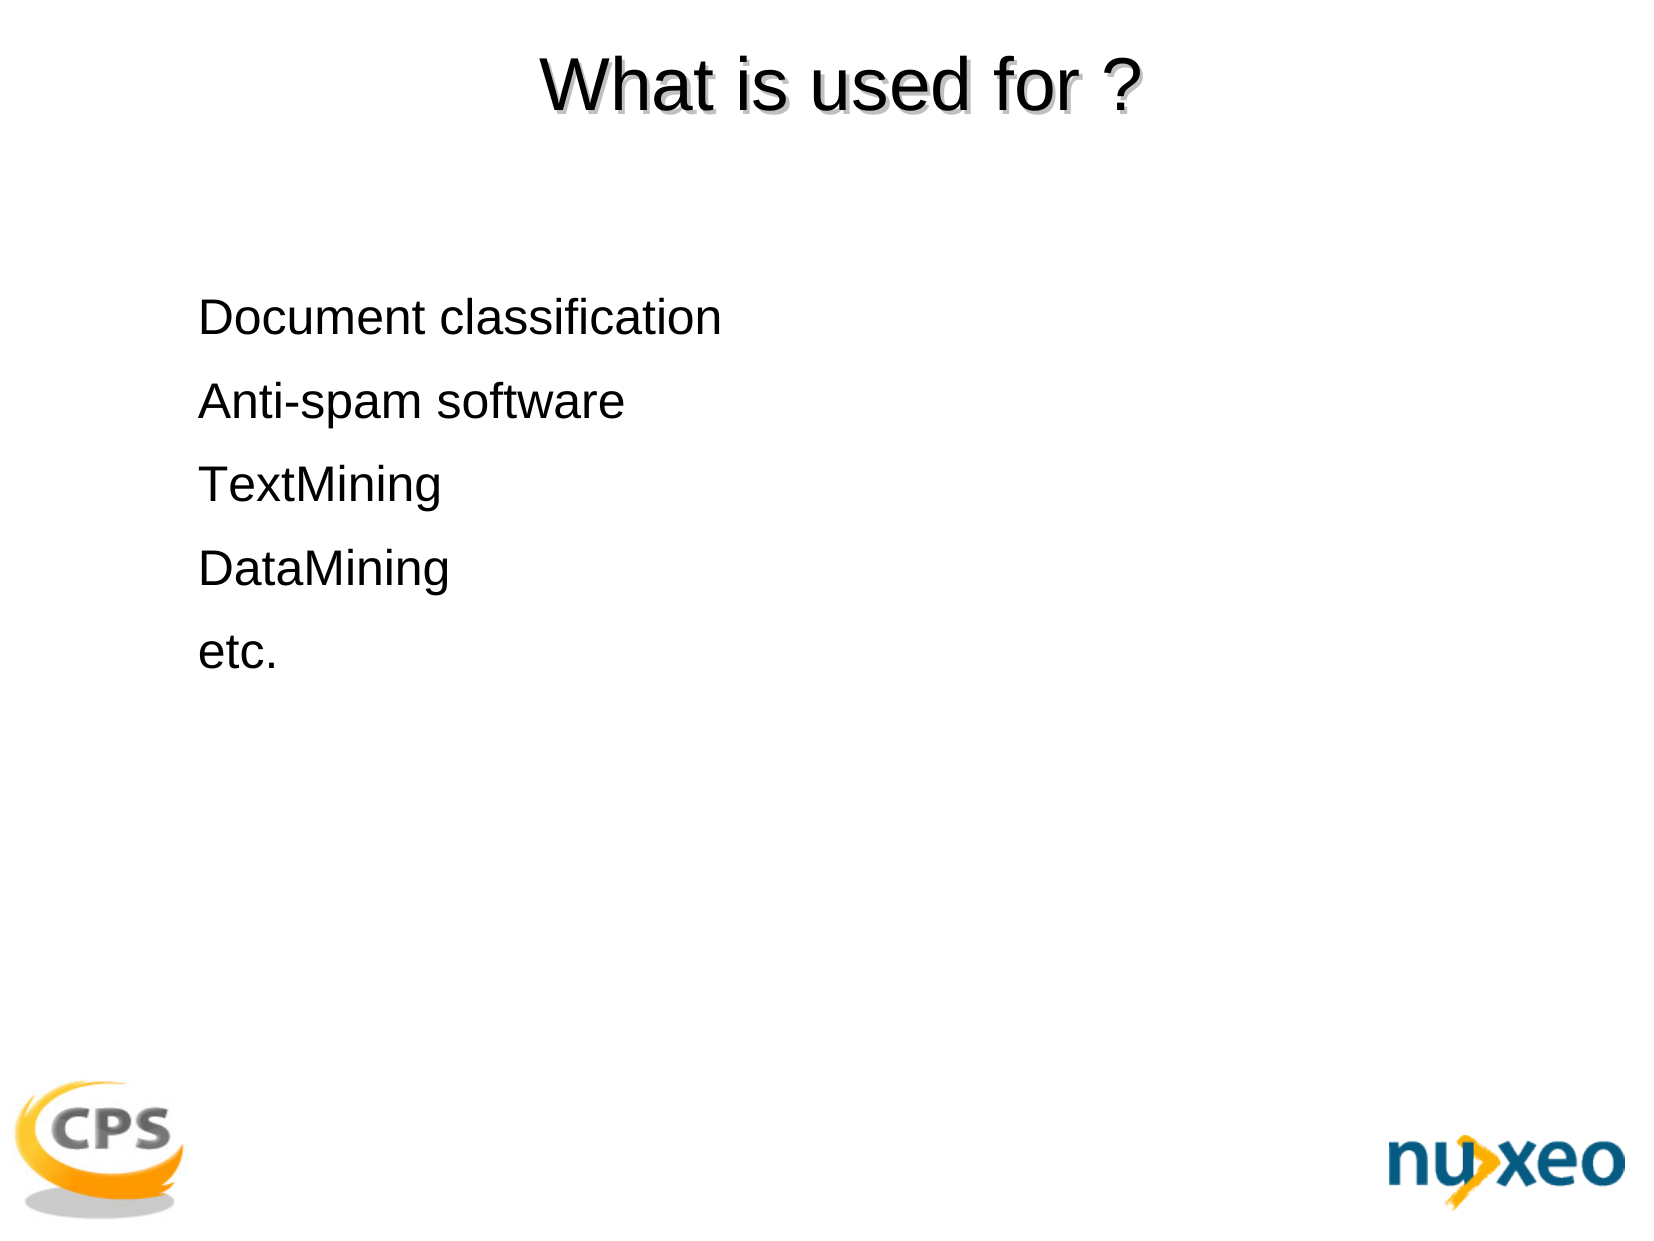

What is used for ?
Document classification
Anti-spam software
TextMining
DataMining
etc.